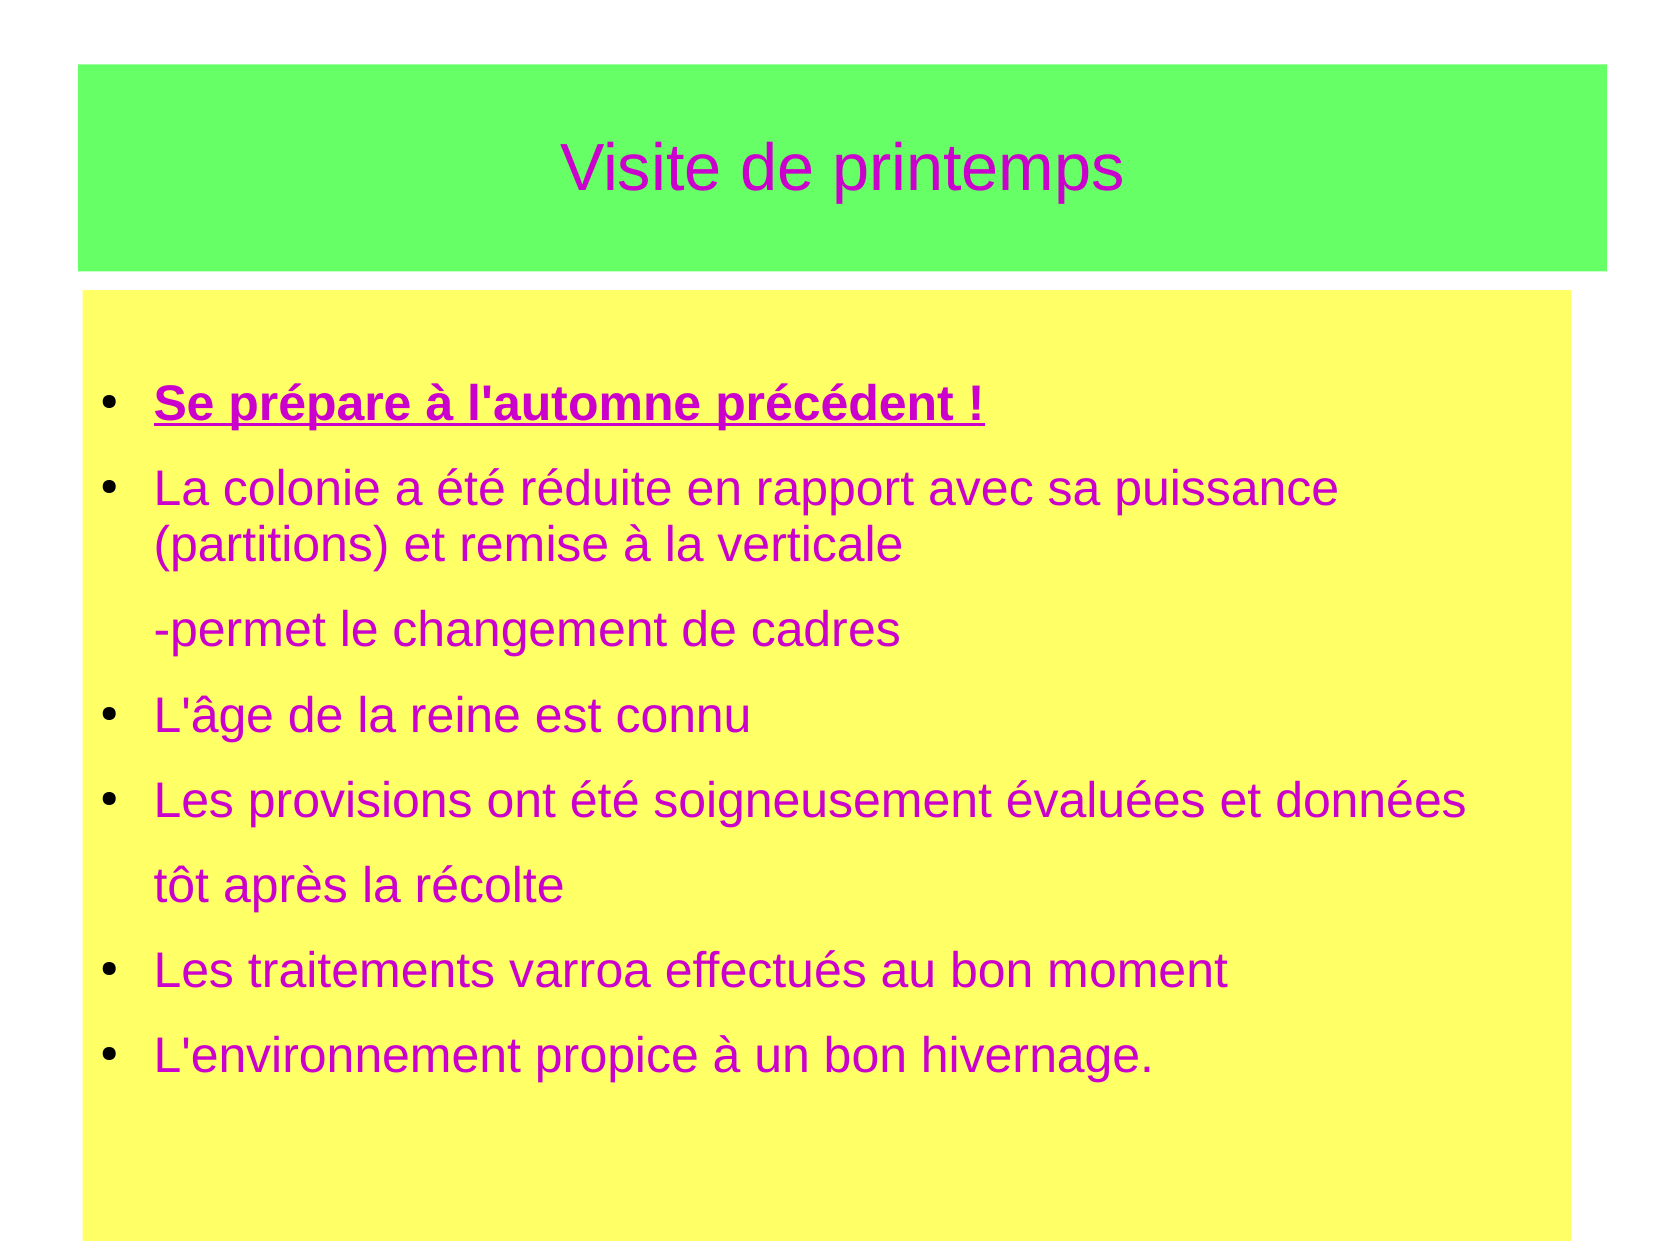

# Visite de printemps
Se prépare à l'automne précédent !
La colonie a été réduite en rapport avec sa puissance (partitions) et remise à la verticale
-permet le changement de cadres
L'âge de la reine est connu
Les provisions ont été soigneusement évaluées et données
tôt après la récolte
Les traitements varroa effectués au bon moment
L'environnement propice à un bon hivernage.